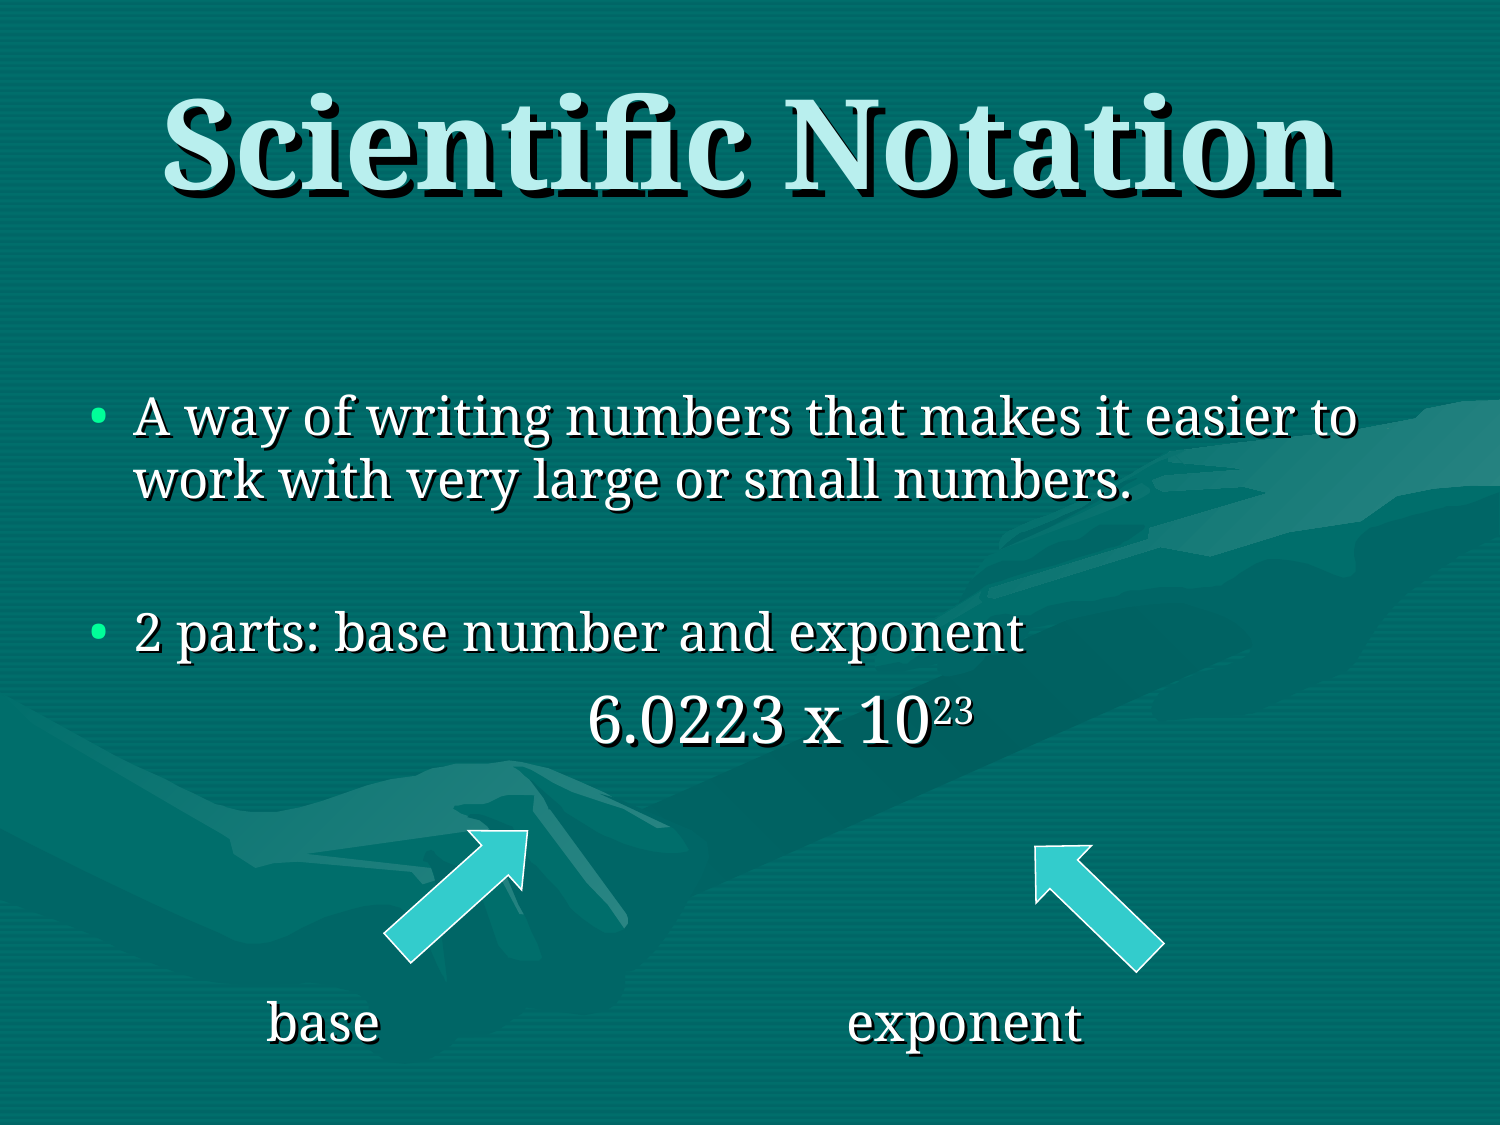

# Scientific Notation
A way of writing numbers that makes it easier to work with very large or small numbers.
2 parts: base number and exponent
6.0223 x 1023
 			base exponent